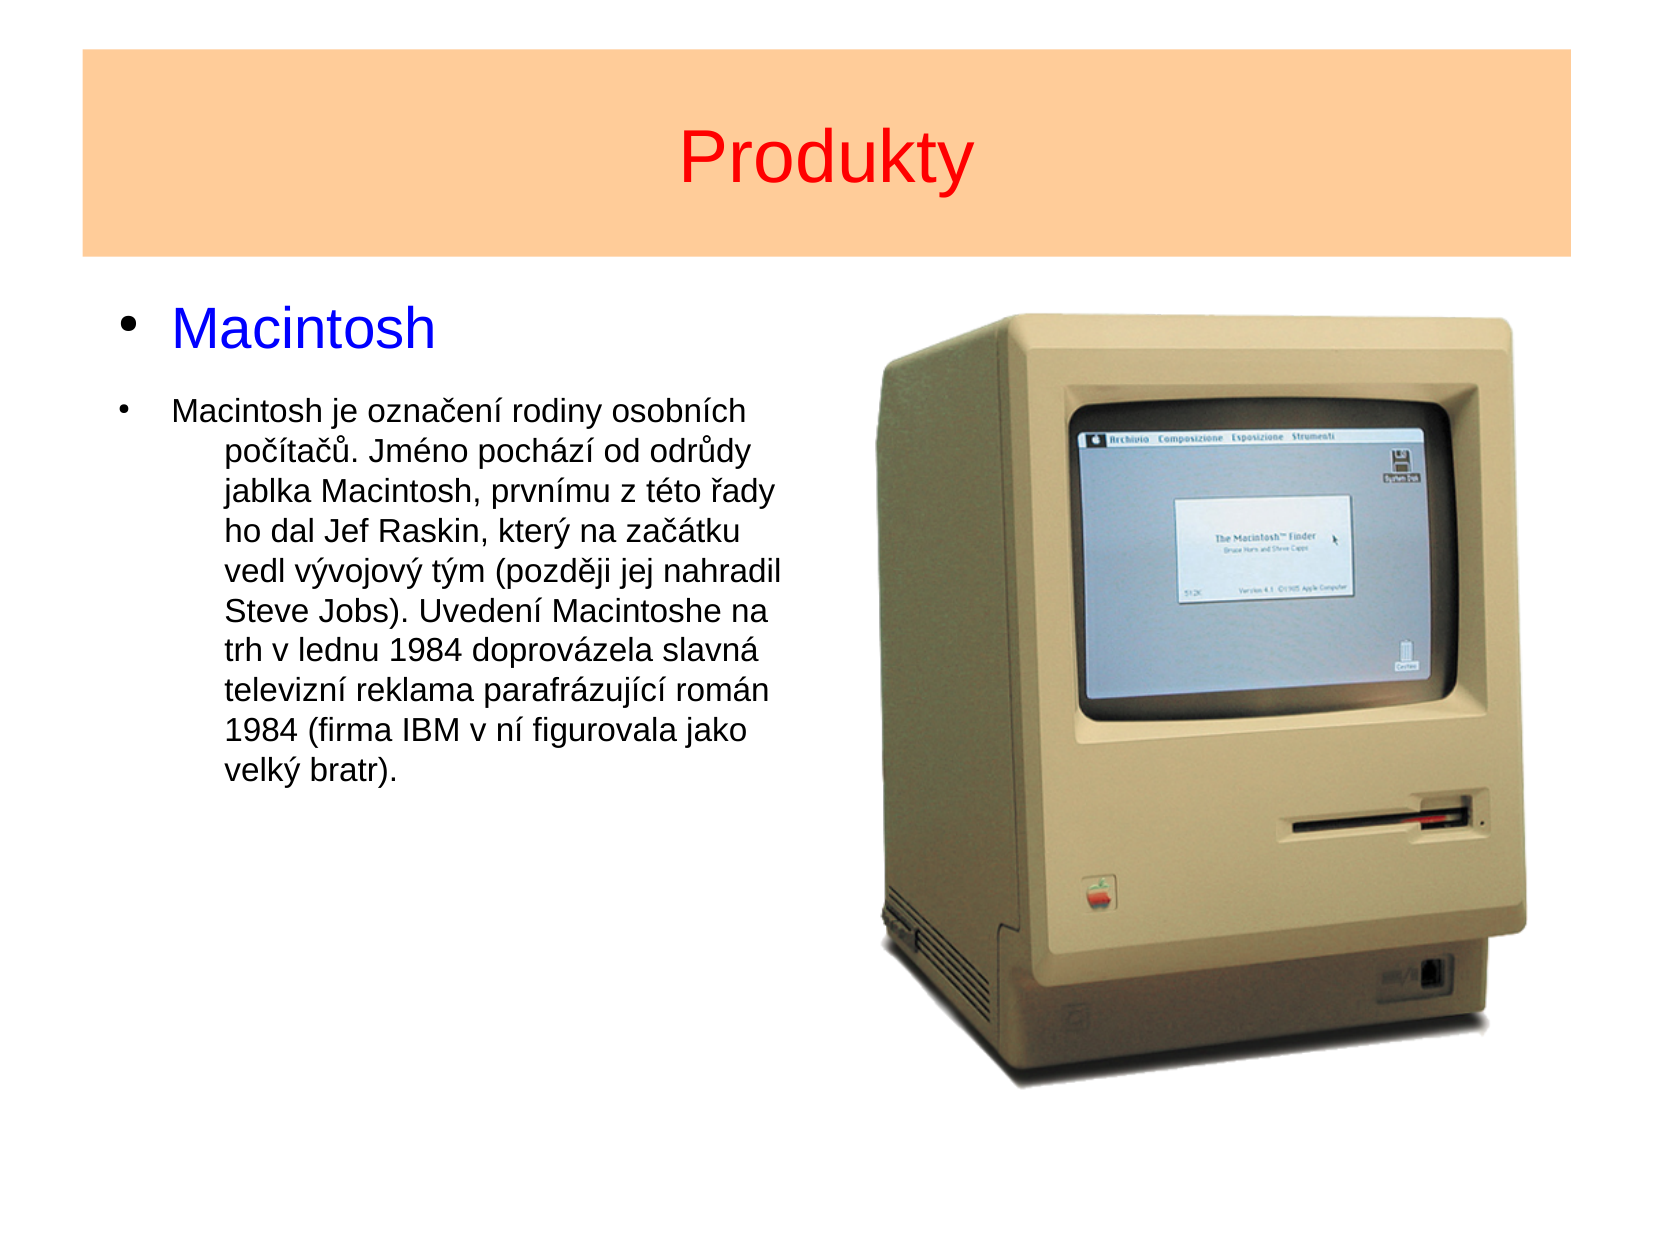

# Produkty
Macintosh
Macintosh je označení rodiny osobních počítačů. Jméno pochází od odrůdy jablka Macintosh, prvnímu z této řady ho dal Jef Raskin, který na začátku vedl vývojový tým (později jej nahradil Steve Jobs). Uvedení Macintoshe na trh v lednu 1984 doprovázela slavná televizní reklama parafrázující román 1984 (firma IBM v ní figurovala jako velký bratr).